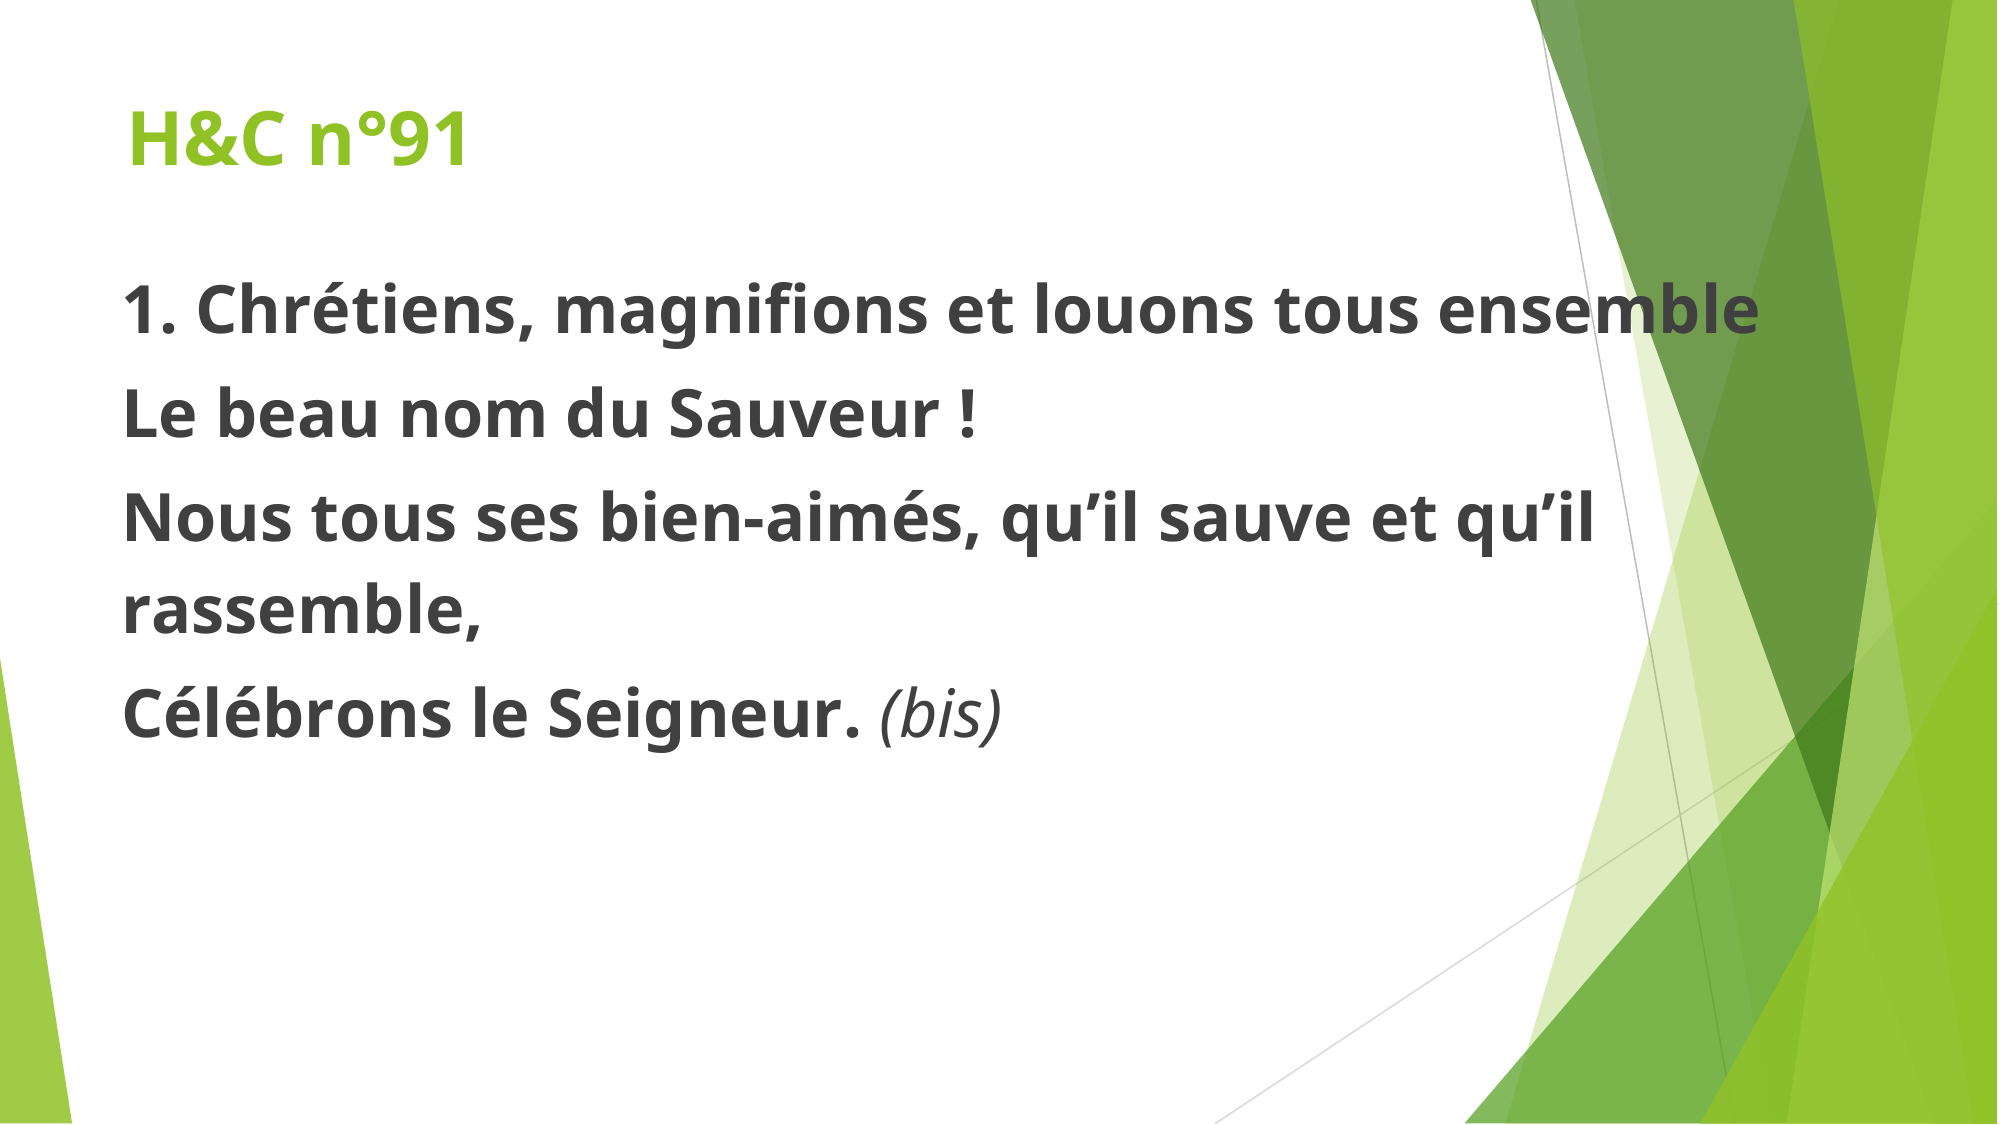

H&C n°91
1. Chrétiens, magnifions et louons tous ensemble
Le beau nom du Sauveur !
Nous tous ses bien-aimés, qu’il sauve et qu’il rassemble,
Célébrons le Seigneur. (bis)